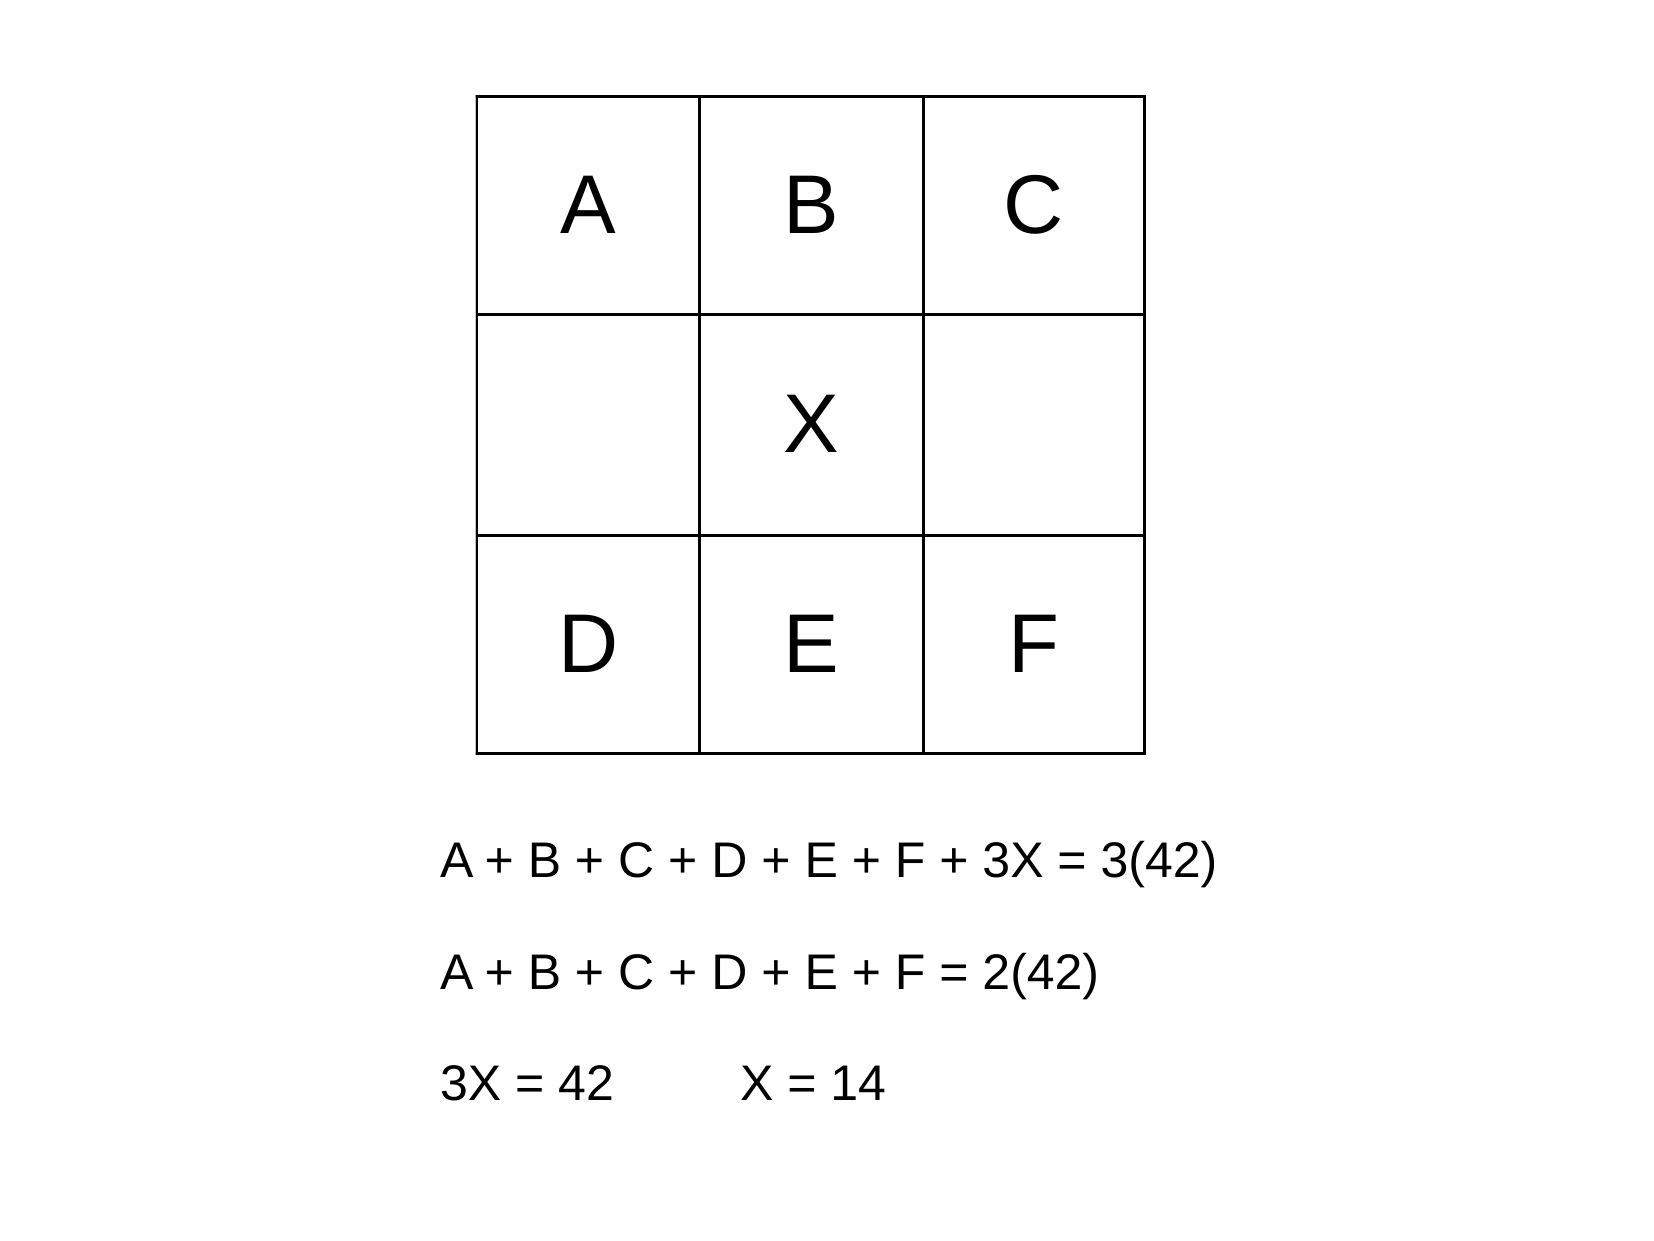

A + B + C + D + E + F + 3X = 3(42)
A + B + C + D + E + F = 2(42)
3X = 42		X = 14